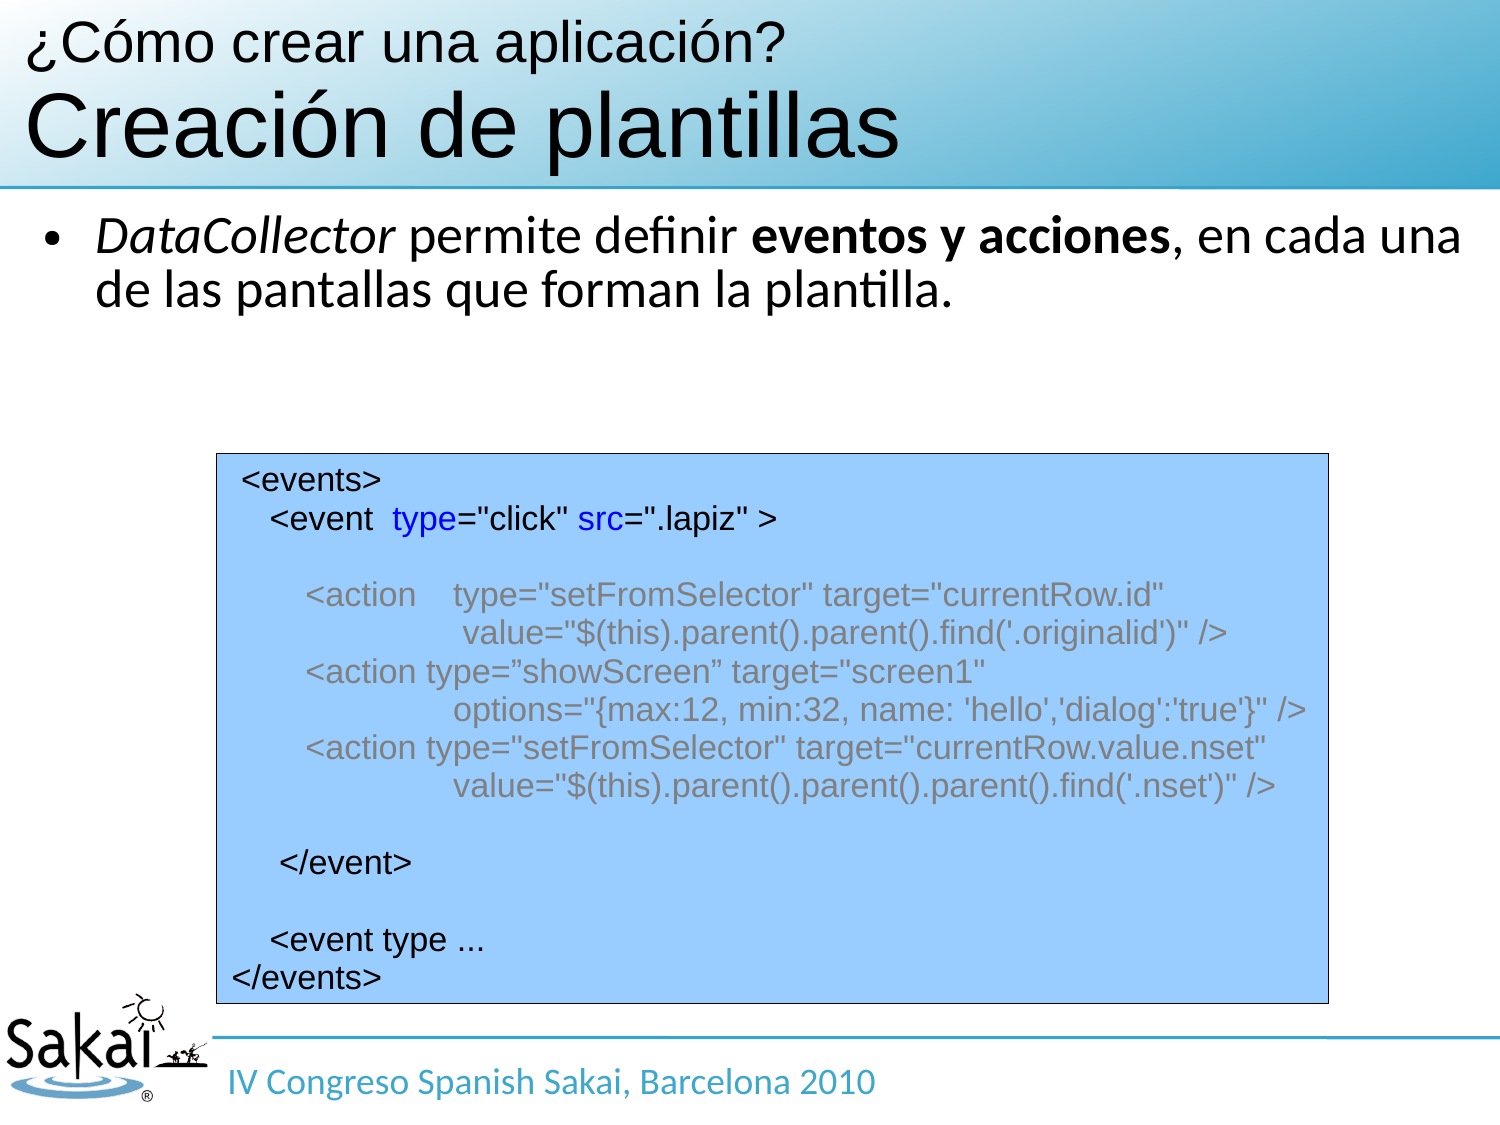

# ¿Cómo crear una aplicación? Creación de plantillas
DataCollector permite definir eventos y acciones, en cada una de las pantallas que forman la plantilla.
 <events>
 <event type="click" src=".lapiz" >
	<action 	type="setFromSelector" target="currentRow.id"
			 value="$(this).parent().parent().find('.originalid')" />
	<action type=”showScreen” target="screen1"
			options="{max:12, min:32, name: 'hello','dialog':'true'}" />
	<action type="setFromSelector" target="currentRow.value.nset"
			value="$(this).parent().parent().parent().find('.nset')" />
 </event>
 <event type ...
</events>